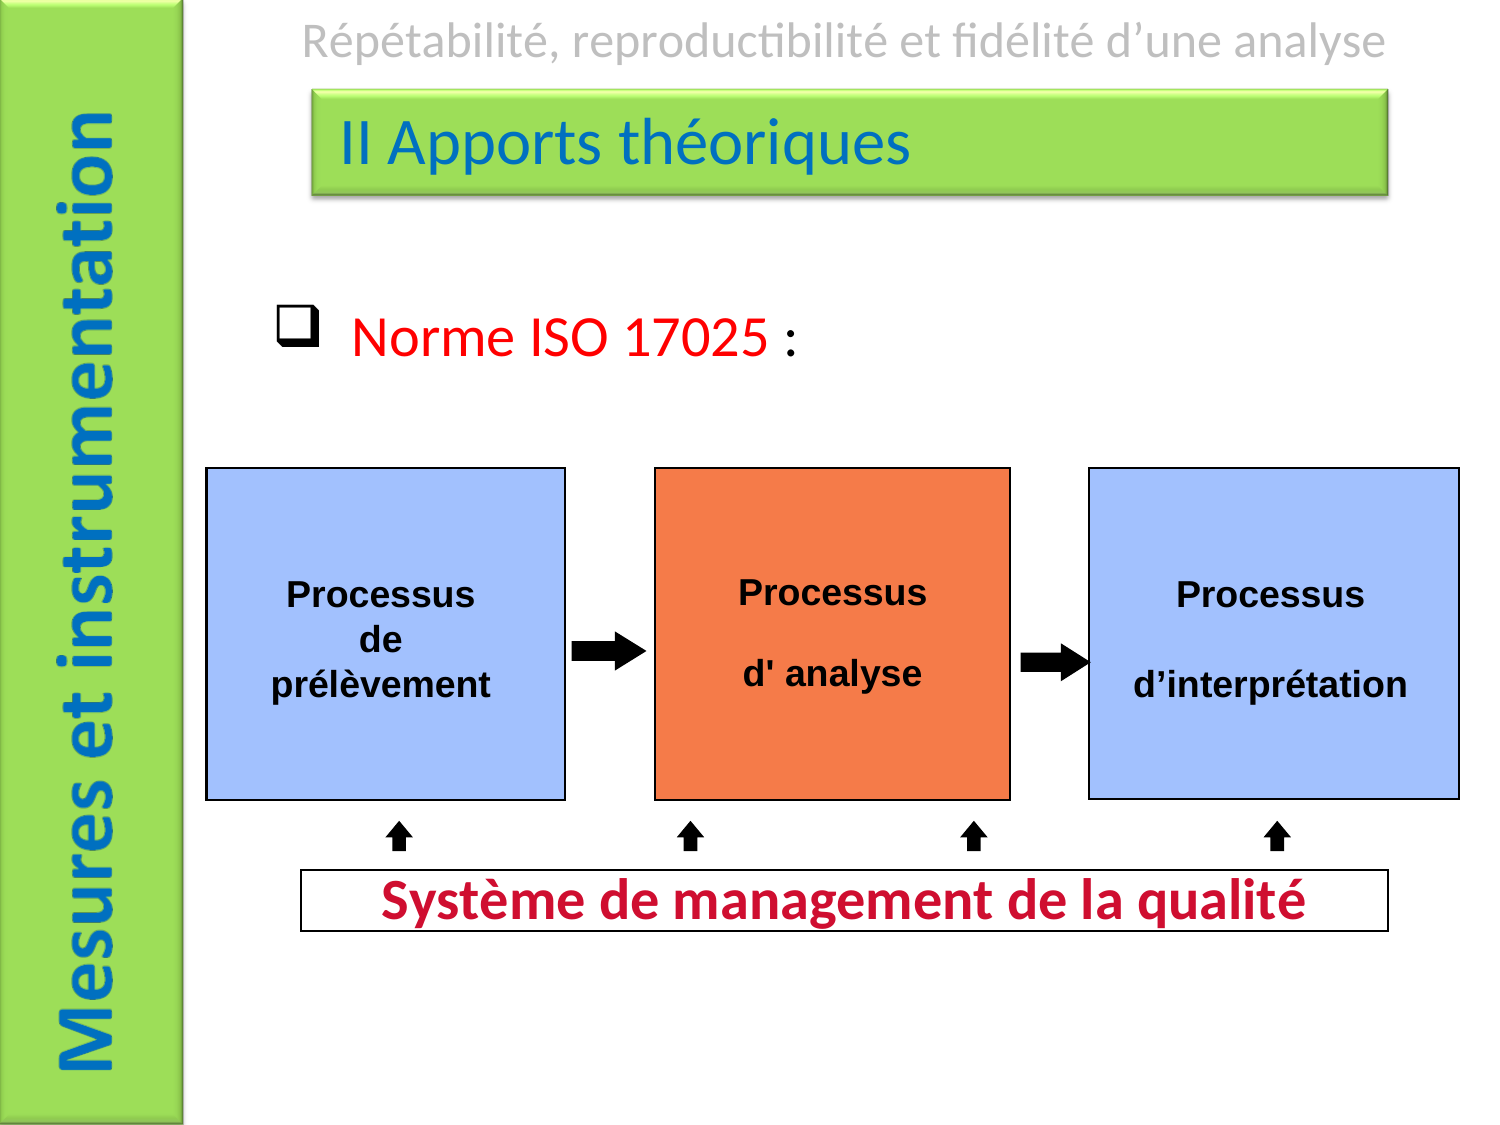

Répétabilité, reproductibilité et fidélité d’une analyse
II Apports théoriques
 Norme ISO 17025 :
Processus
de
prélèvement
Processus
d' analyse
Processus
d’interprétation
Système de management de la qualité